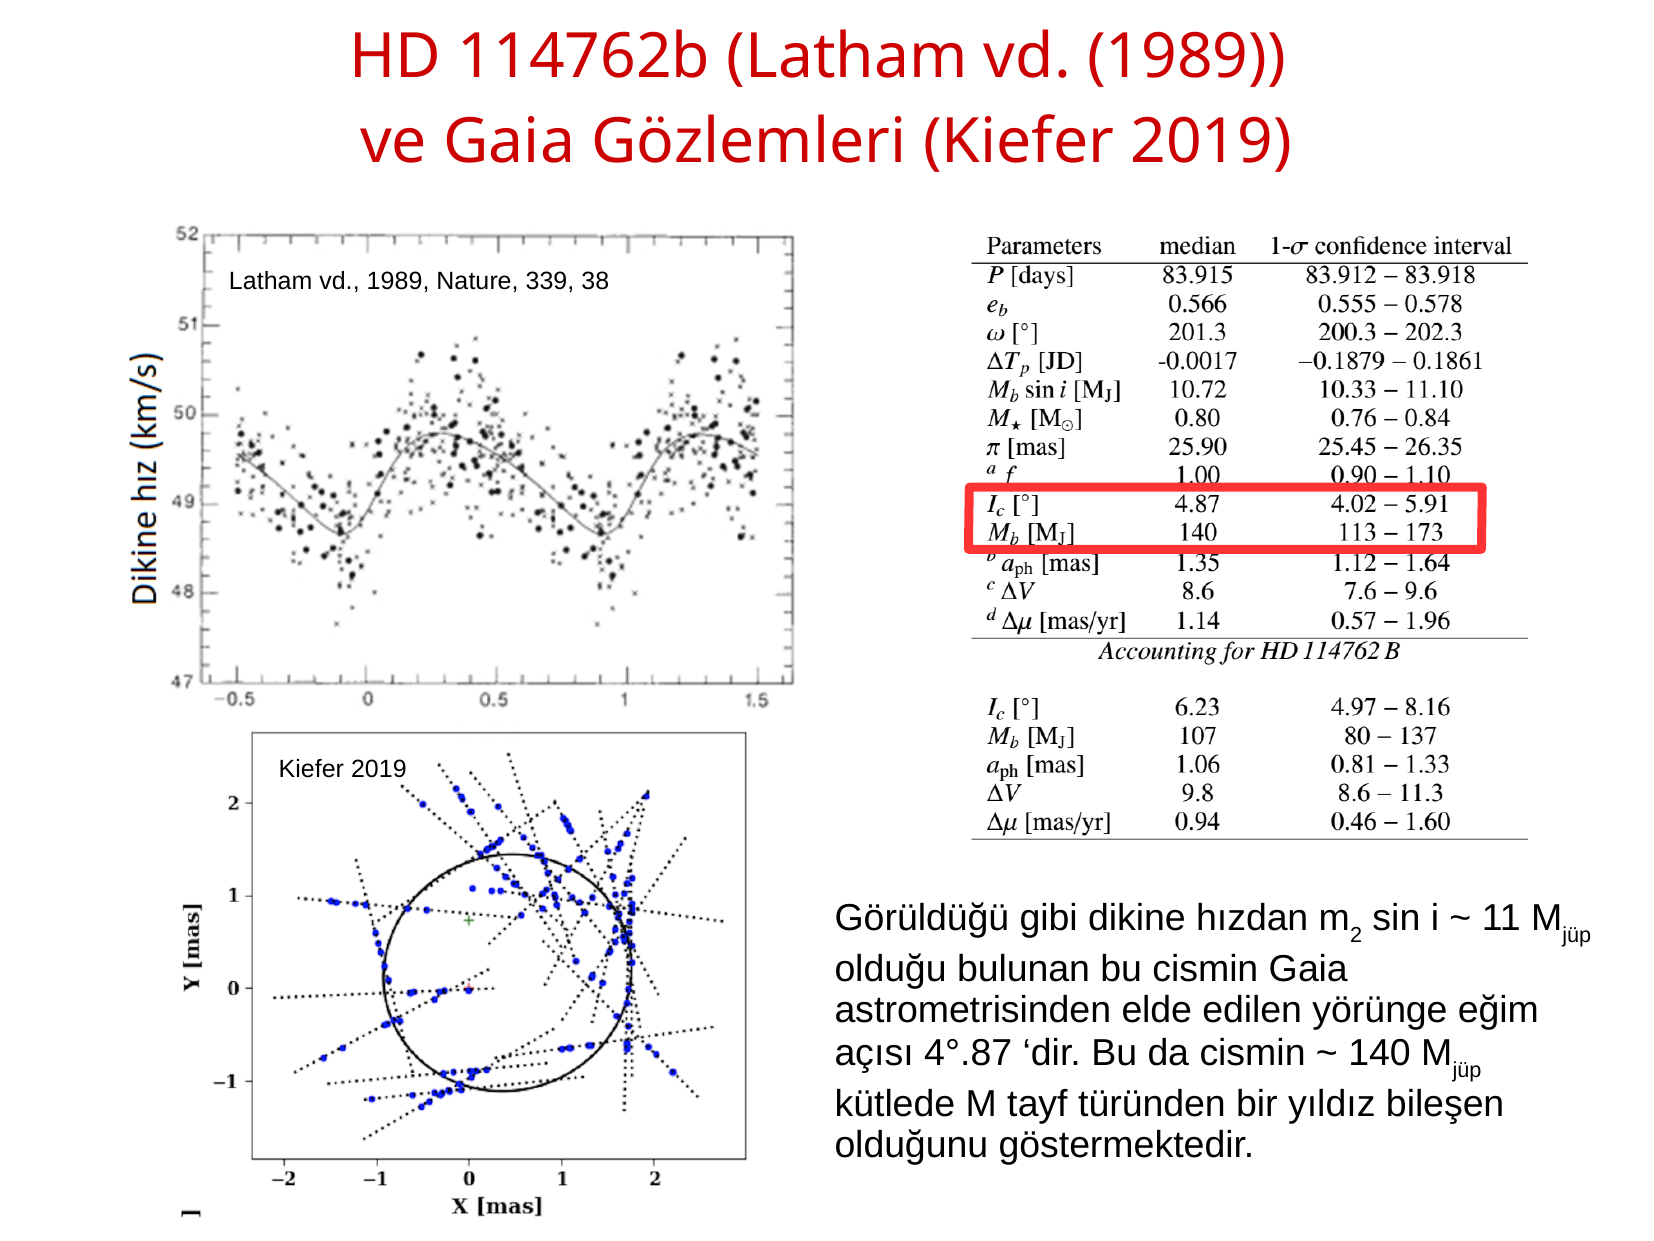

# HD 114762b (Latham vd. (1989)) ve Gaia Gözlemleri (Kiefer 2019)
Latham vd., 1989, Nature, 339, 38
Kiefer 2019
Görüldüğü gibi dikine hızdan m2 sin i ~ 11 Mjüp olduğu bulunan bu cismin Gaia astrometrisinden elde edilen yörünge eğim açısı 4°.87 ‘dir. Bu da cismin ~ 140 Mjüp kütlede M tayf türünden bir yıldız bileşen olduğunu göstermektedir.